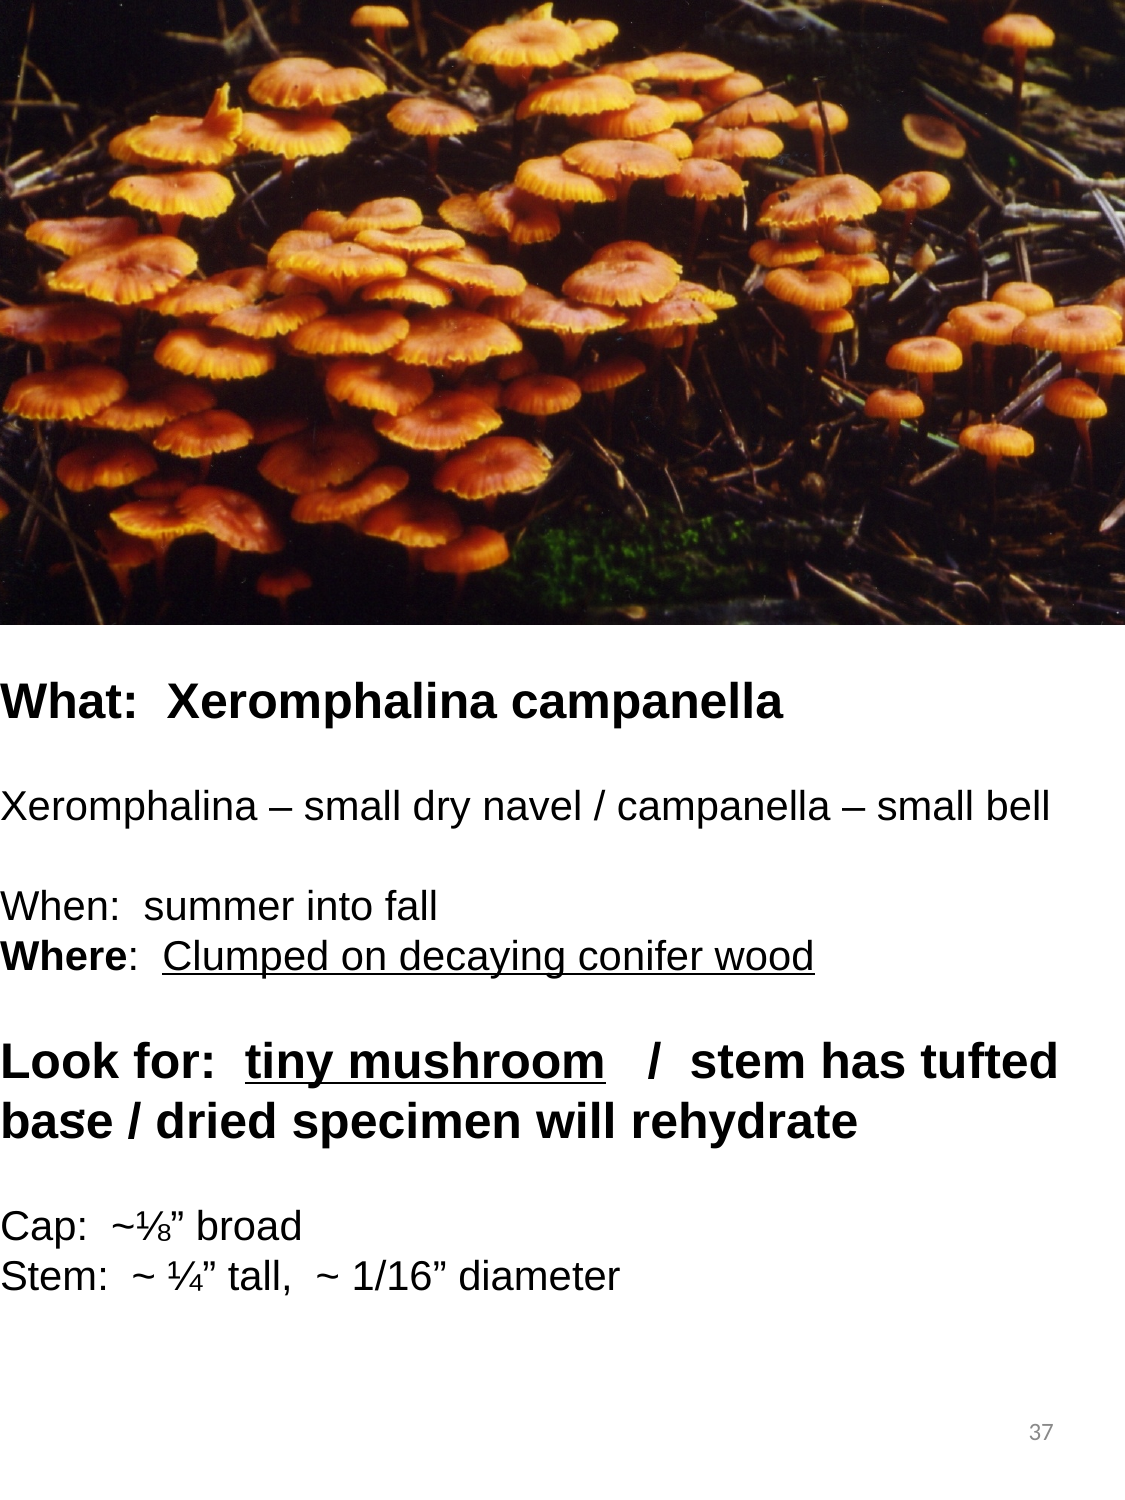

What: Xeromphalina campanella
Xeromphalina – small dry navel / campanella – small bell
When: summer into fall
Where: Clumped on decaying conifer wood
Look for: tiny mushroom / stem has tufted base / dried specimen will rehydrate
Cap: ~⅛” broad
Stem: ~ ¼” tall, ~ 1/16” diameter
.